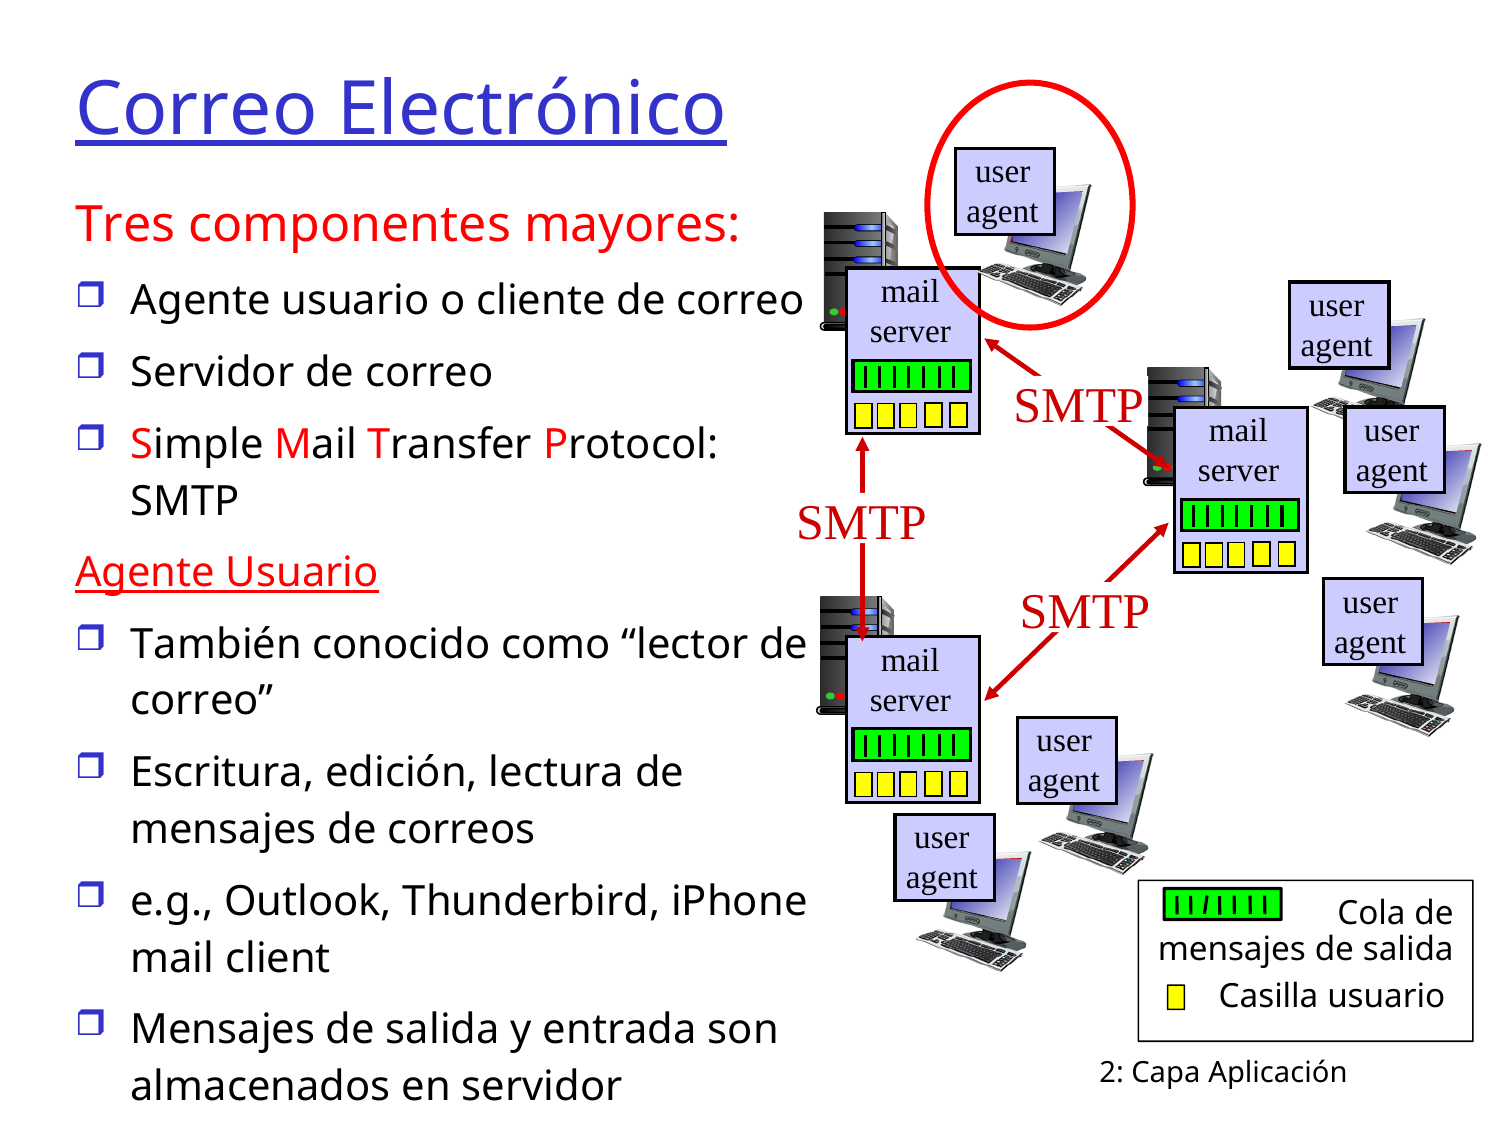

# Correo Electrónico
user
agent
mail
server
user
agent
SMTP
user
agent
mail
server
SMTP
SMTP
user
agent
mail
server
user
agent
user
agent
Tres componentes mayores:
Agente usuario o cliente de correo
Servidor de correo
Simple Mail Transfer Protocol: SMTP
Agente Usuario
También conocido como “lector de correo”
Escritura, edición, lectura de mensajes de correos
e.g., Outlook, Thunderbird, iPhone mail client
Mensajes de salida y entrada son almacenados en servidor
Cola de
mensajes de salida
Casilla usuario